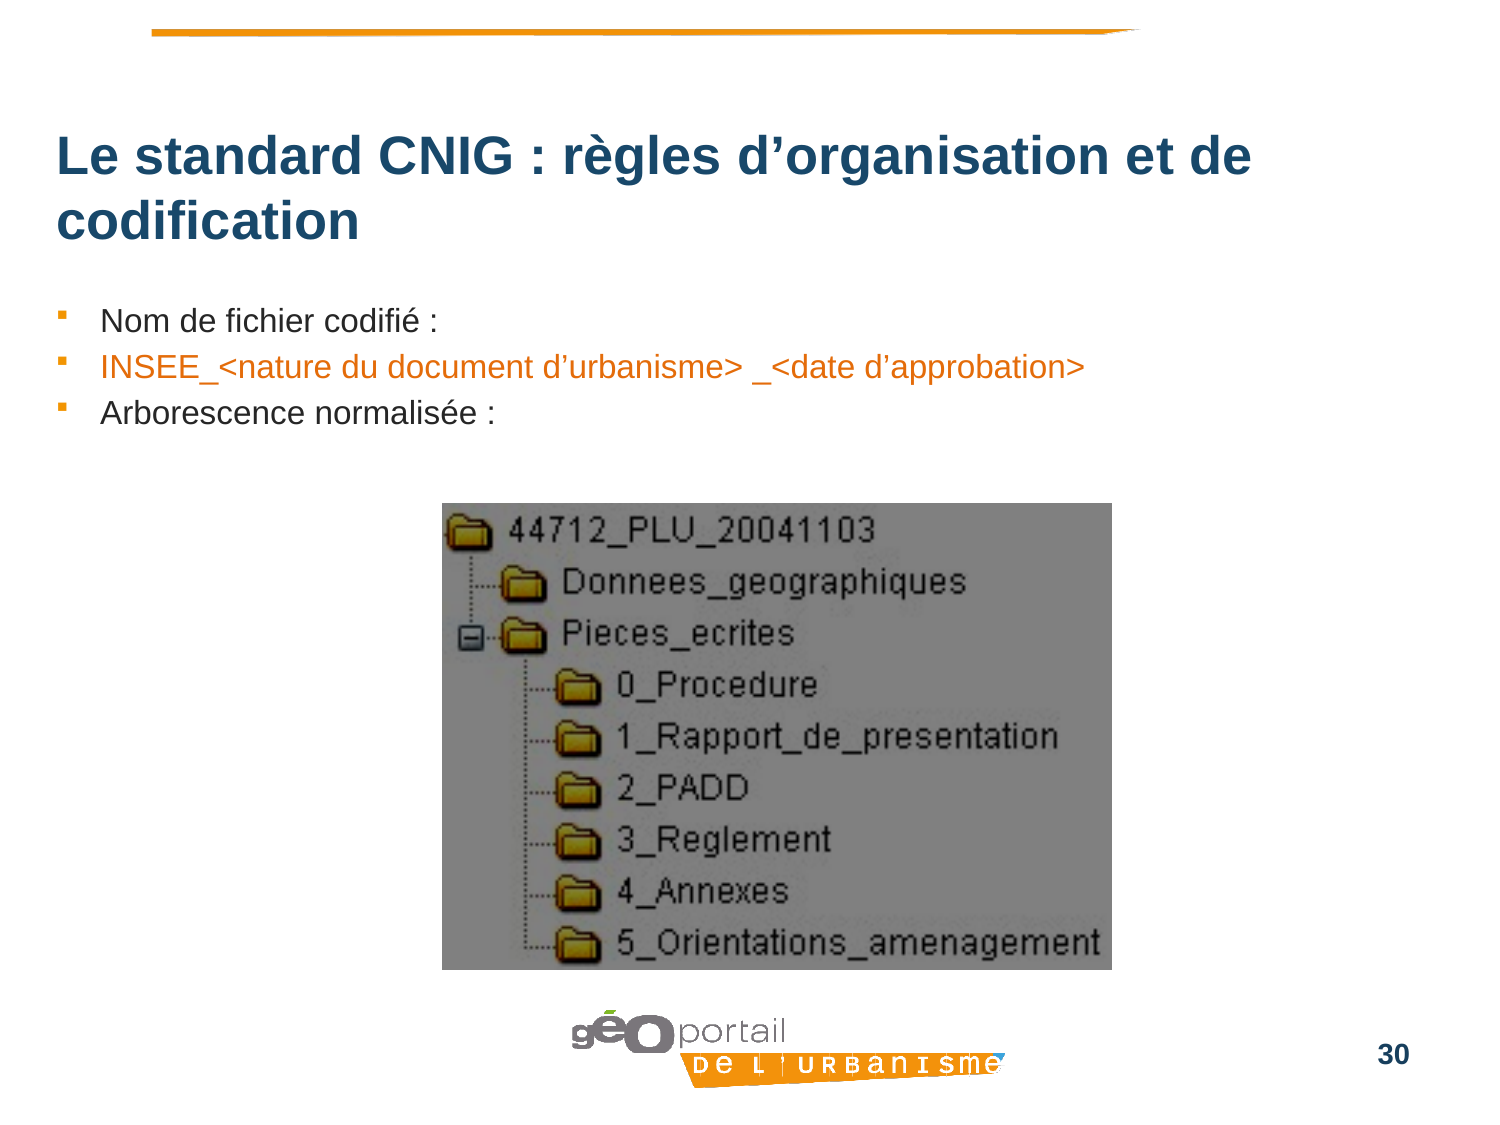

# Le standard CNIG : règles d’organisation et de codification
Nom de fichier codifié :
INSEE_<nature du document d’urbanisme> _<date d’approbation>
Arborescence normalisée :